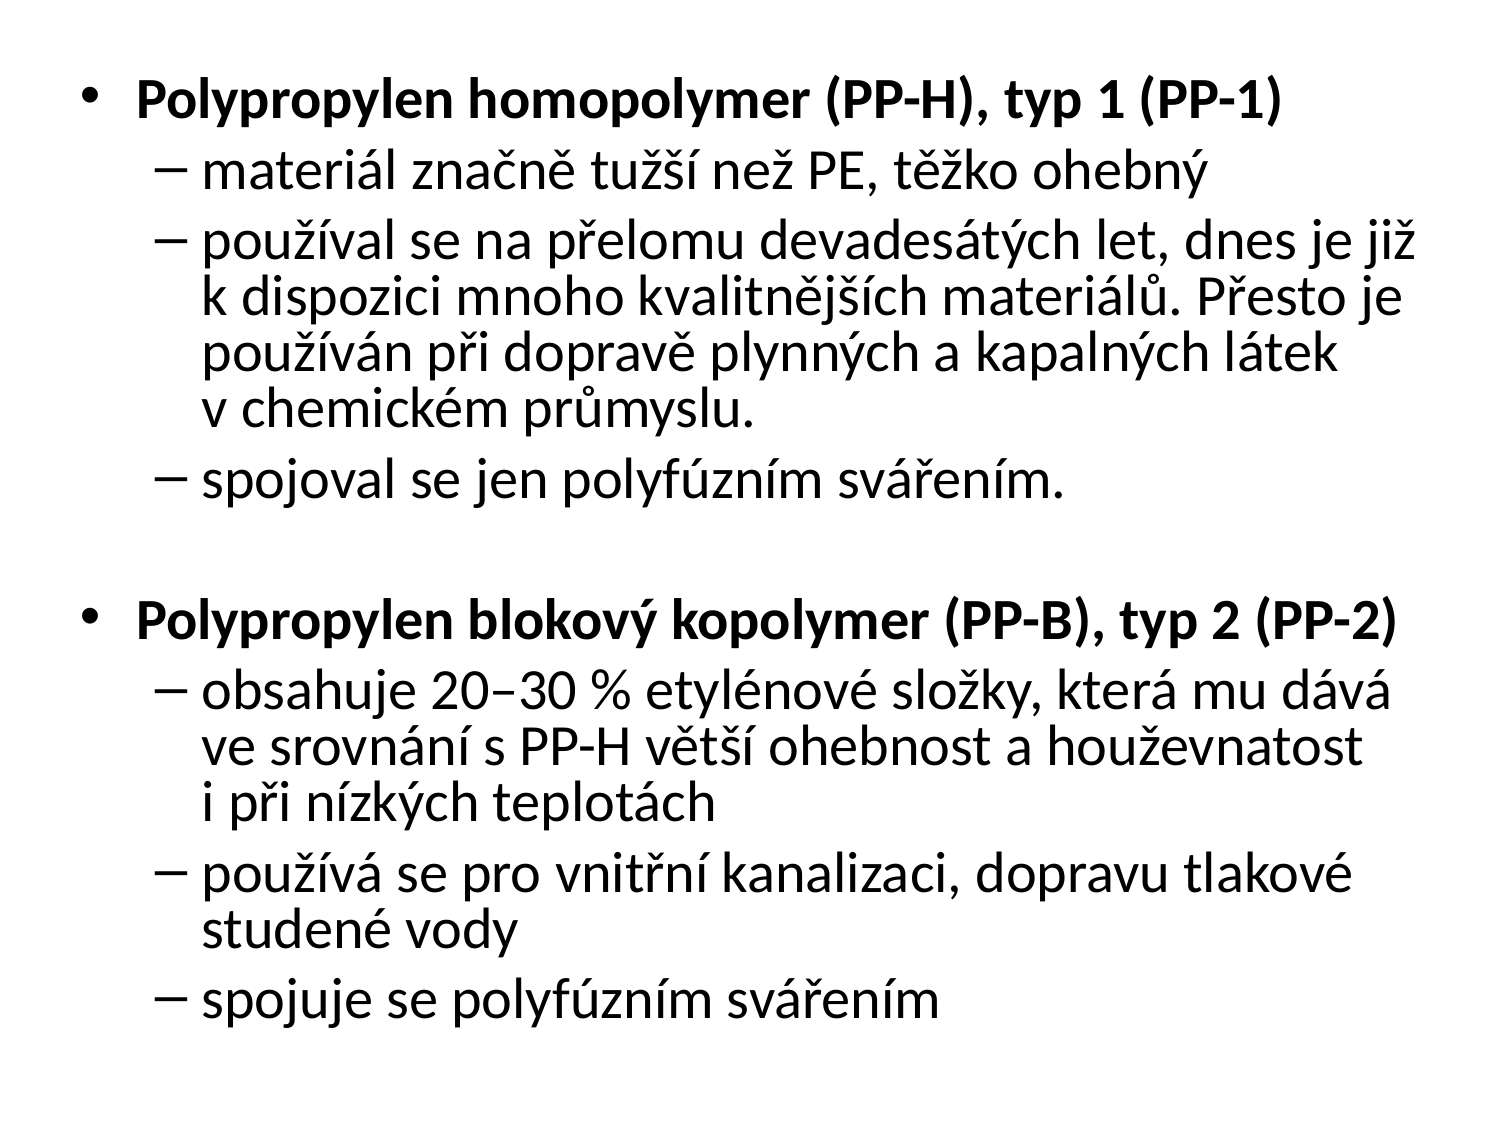

#
Polypropylen homopolymer (PP-H), typ 1 (PP-1)
materiál značně tužší než PE, těžko ohebný
používal se na přelomu devadesátých let, dnes je již k dispozici mnoho kvalitnějších materiálů. Přesto je používán při dopravě plynných a kapalných látek
v chemickém průmyslu.
spojoval se jen polyfúzním svářením.
Polypropylen blokový kopolymer (PP-B), typ 2 (PP-2)
obsahuje 20–30 % etylénové složky, která mu dává ve srovnání s PP-H větší ohebnost a houževnatost
i při nízkých teplotách
používá se pro vnitřní kanalizaci, dopravu tlakové studené vody
spojuje se polyfúzním svářením